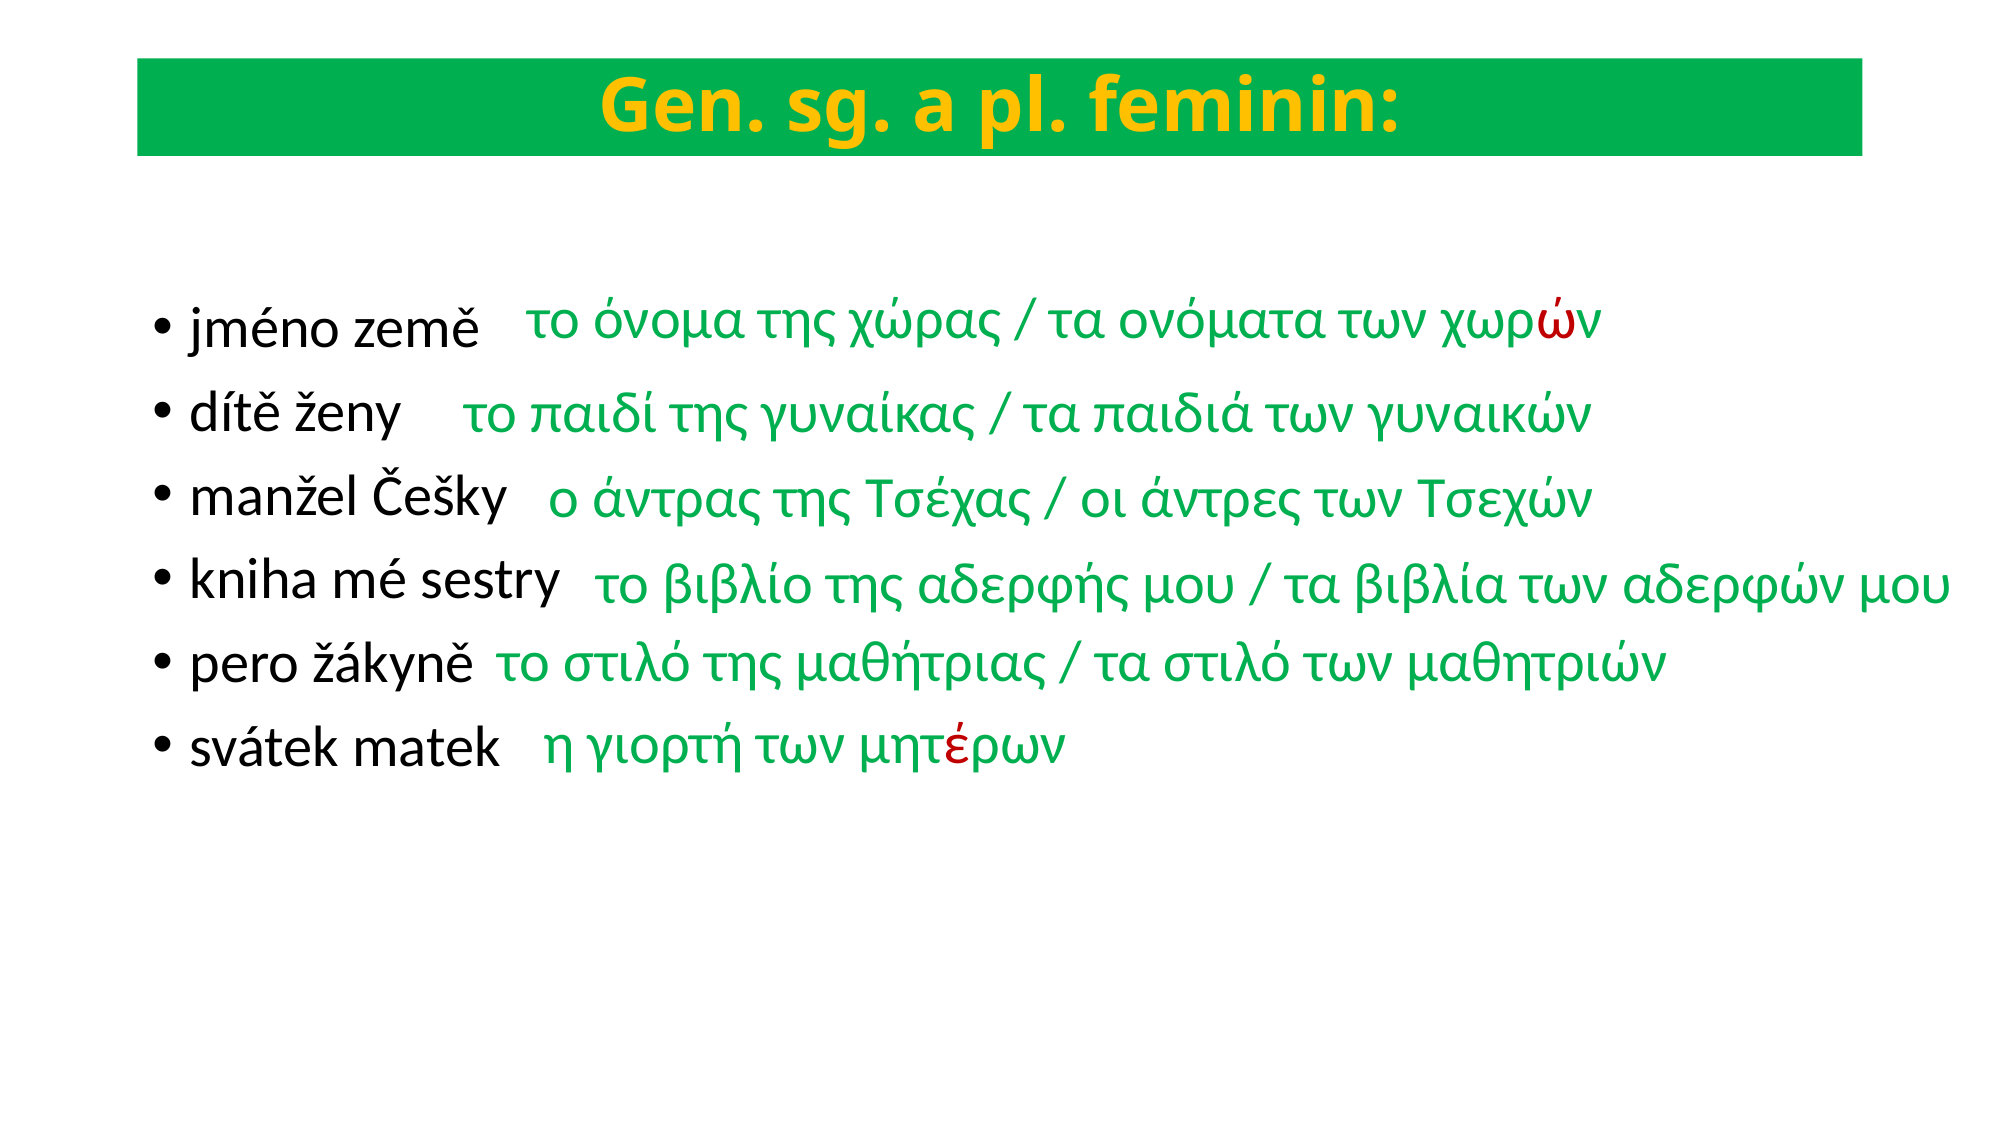

# Gen. sg. a pl. feminin:
το όνομα της χώρας / τα ονόματα των χωρών
jméno země
dítě ženy
manžel Češky
kniha mé sestry
pero žákyně
svátek matek
το παιδί της γυναίκας / τα παιδιά των γυναικών
ο άντρας της Τσέχας / οι άντρες των Τσεχών
το βιβλίο της αδερφής μου / τα βιβλία των αδερφών μου
το στιλό της μαθήτριας / τα στιλό των μαθητριών
η γιορτή των μητέρων